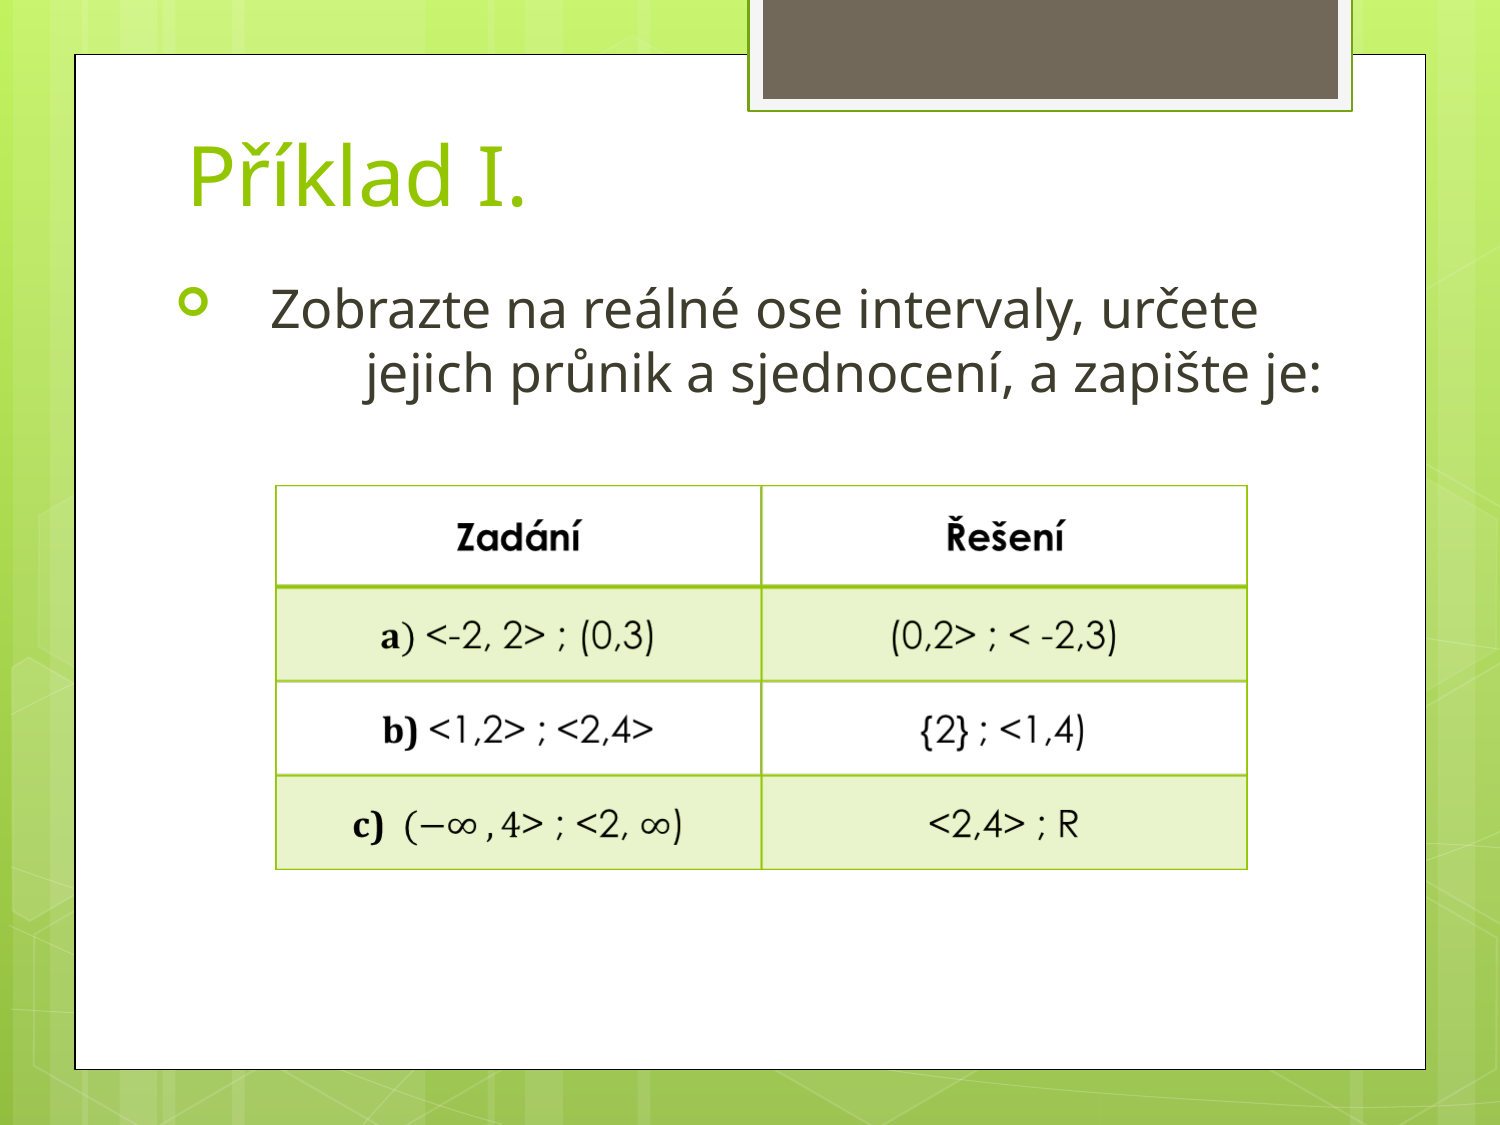

# Příklad I.
Zobrazte na reálné ose intervaly, určete jejich průnik a sjednocení, a zapište je: